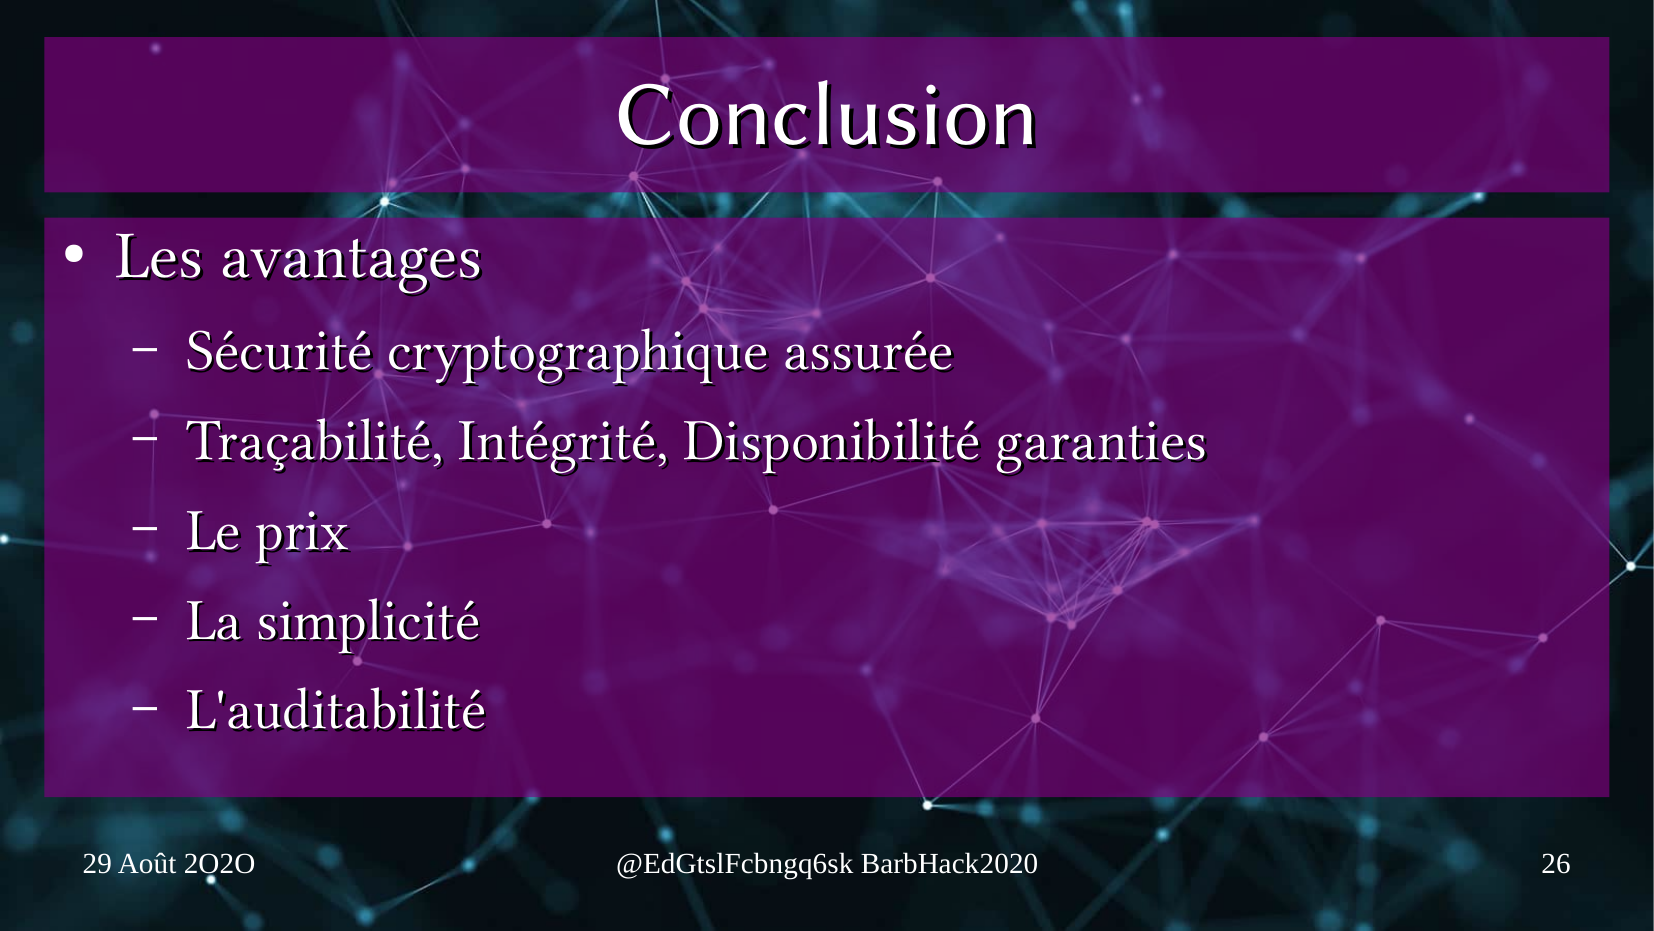

# Conclusion
Les avantages
Sécurité cryptographique assurée
Traçabilité, Intégrité, Disponibilité garanties
Le prix
La simplicité
L'auditabilité
29 Août 2O2O
@EdGtslFcbngq6sk BarbHack2020
26